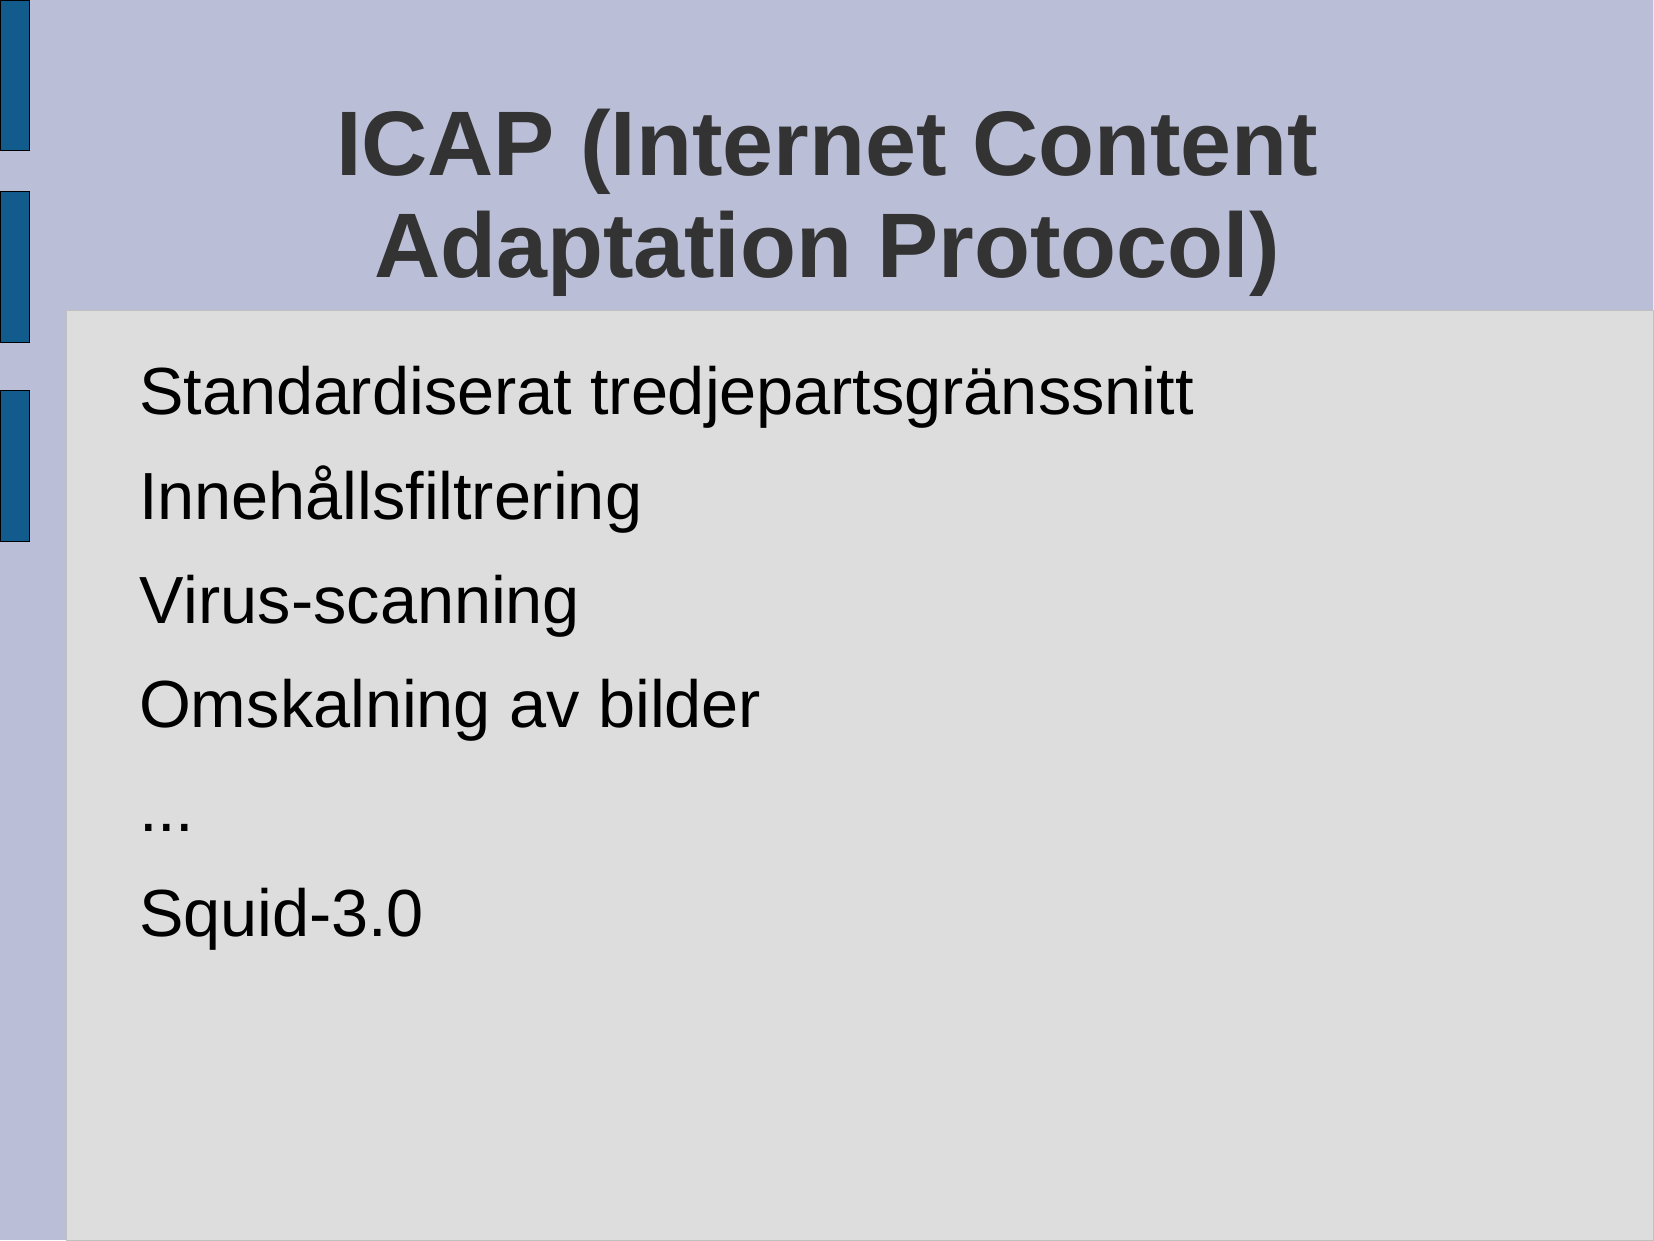

# ICAP (Internet Content Adaptation Protocol)
Standardiserat tredjepartsgränssnitt
Innehållsfiltrering
Virus-scanning
Omskalning av bilder
...
Squid-3.0